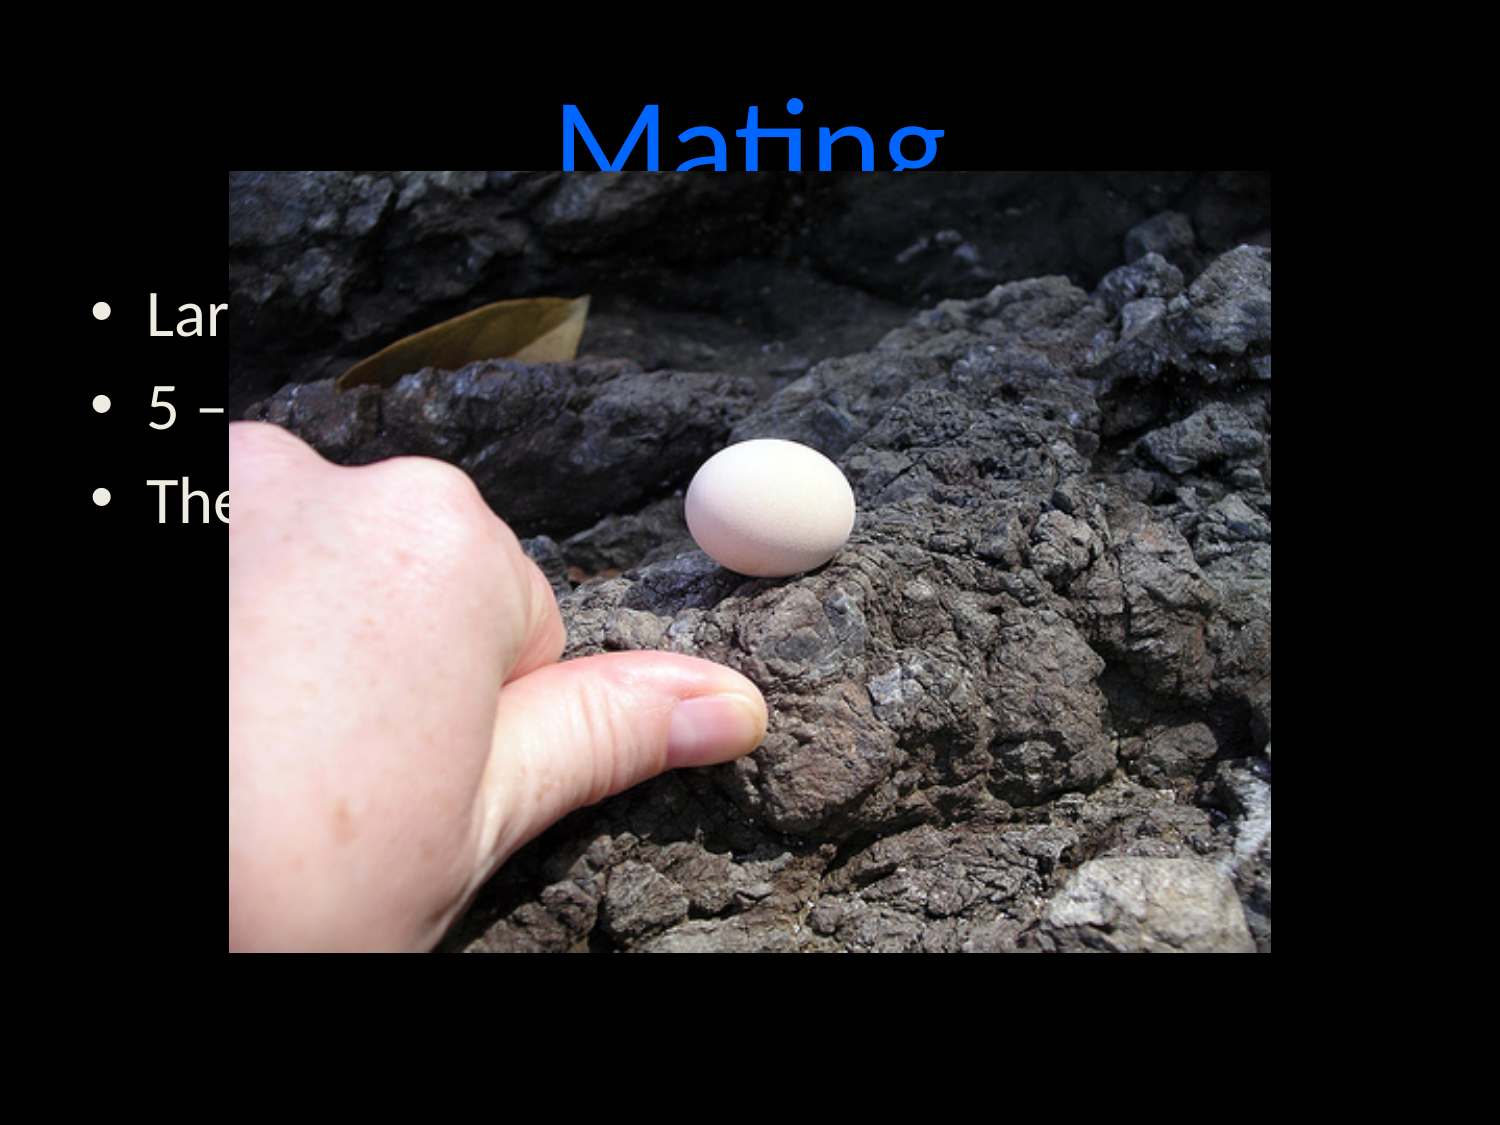

# Mating
Large group of females for one male!
5 – 15 eggs
The eggs hatch sfter eight to ten weeks